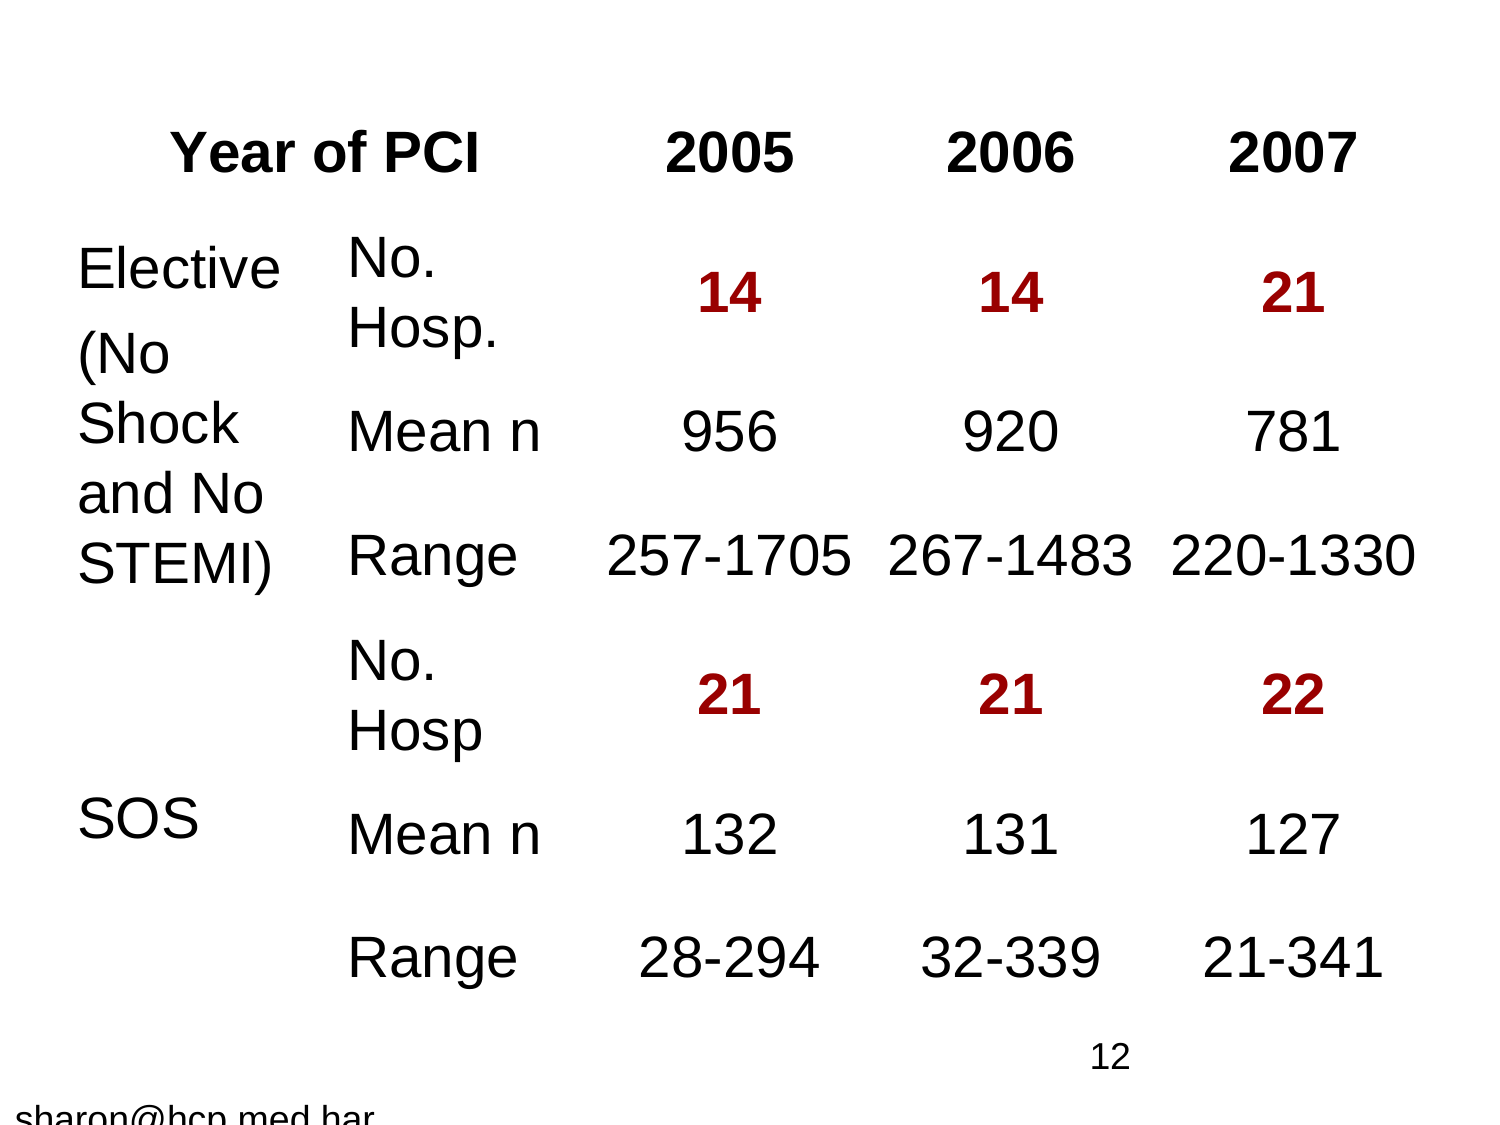

| Year of PCI | | 2005 | 2006 | 2007 |
| --- | --- | --- | --- | --- |
| Elective (No Shock and No STEMI) | No. Hosp. | 14 | 14 | 21 |
| | Mean n | 956 | 920 | 781 |
| | Range | 257-1705 | 267-1483 | 220-1330 |
| SOS | No. Hosp | 21 | 21 | 22 |
| | Mean n | 132 | 131 | 127 |
| | Range | 28-294 | 32-339 | 21-341 |
12